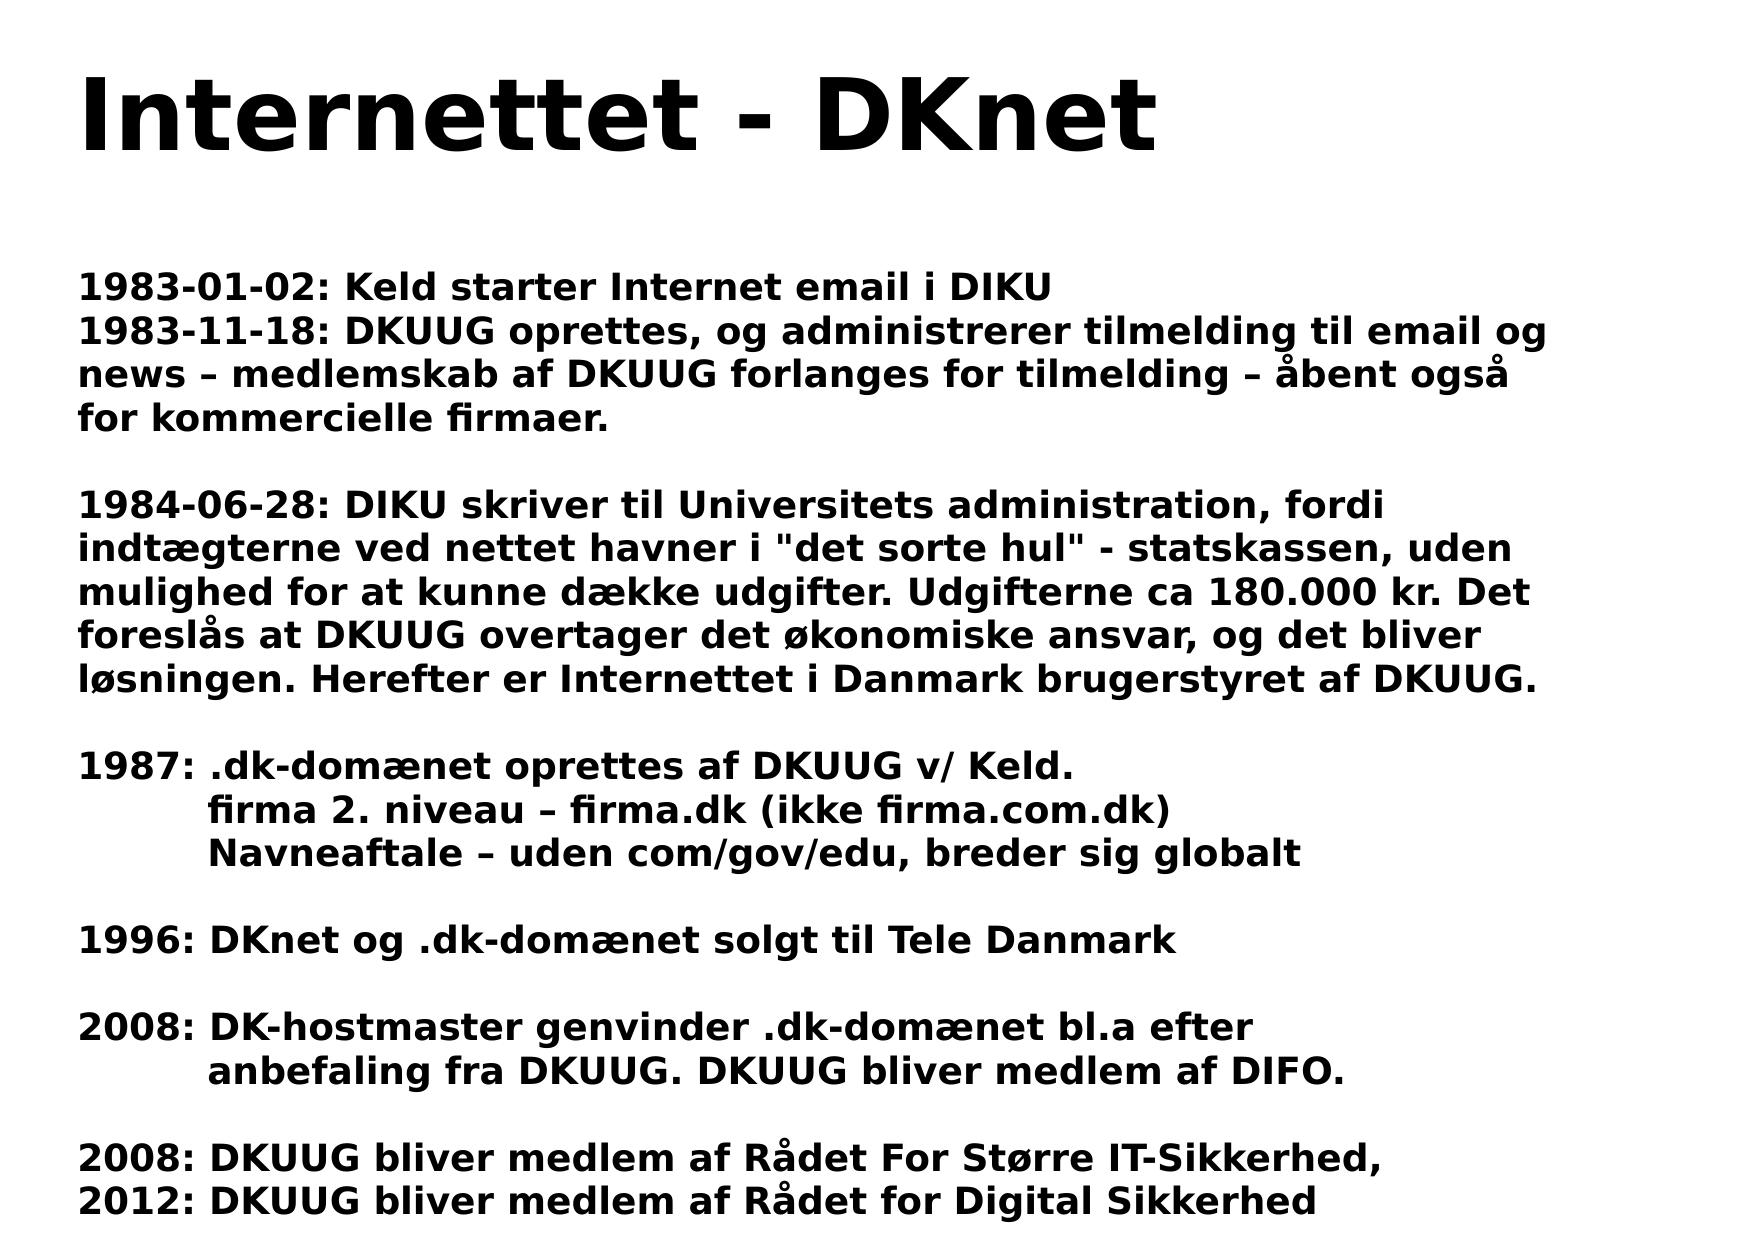

Internettet - DKnet
1983-01-02: Keld starter Internet email i DIKU
1983-11-18: DKUUG oprettes, og administrerer tilmelding til email og news – medlemskab af DKUUG forlanges for tilmelding – åbent også for kommercielle firmaer.
1984-06-28: DIKU skriver til Universitets administration, fordi indtægterne ved nettet havner i "det sorte hul" - statskassen, uden mulighed for at kunne dække udgifter. Udgifterne ca 180.000 kr. Det foreslås at DKUUG overtager det økonomiske ansvar, og det bliver løsningen. Herefter er Internettet i Danmark brugerstyret af DKUUG.
1987: .dk-domænet oprettes af DKUUG v/ Keld.
 firma 2. niveau – firma.dk (ikke firma.com.dk)
 Navneaftale – uden com/gov/edu, breder sig globalt
1996: DKnet og .dk-domænet solgt til Tele Danmark
2008: DK-hostmaster genvinder .dk-domænet bl.a efter
 anbefaling fra DKUUG. DKUUG bliver medlem af DIFO.
2008: DKUUG bliver medlem af Rådet For Større IT-Sikkerhed,
2012: DKUUG bliver medlem af Rådet for Digital Sikkerhed